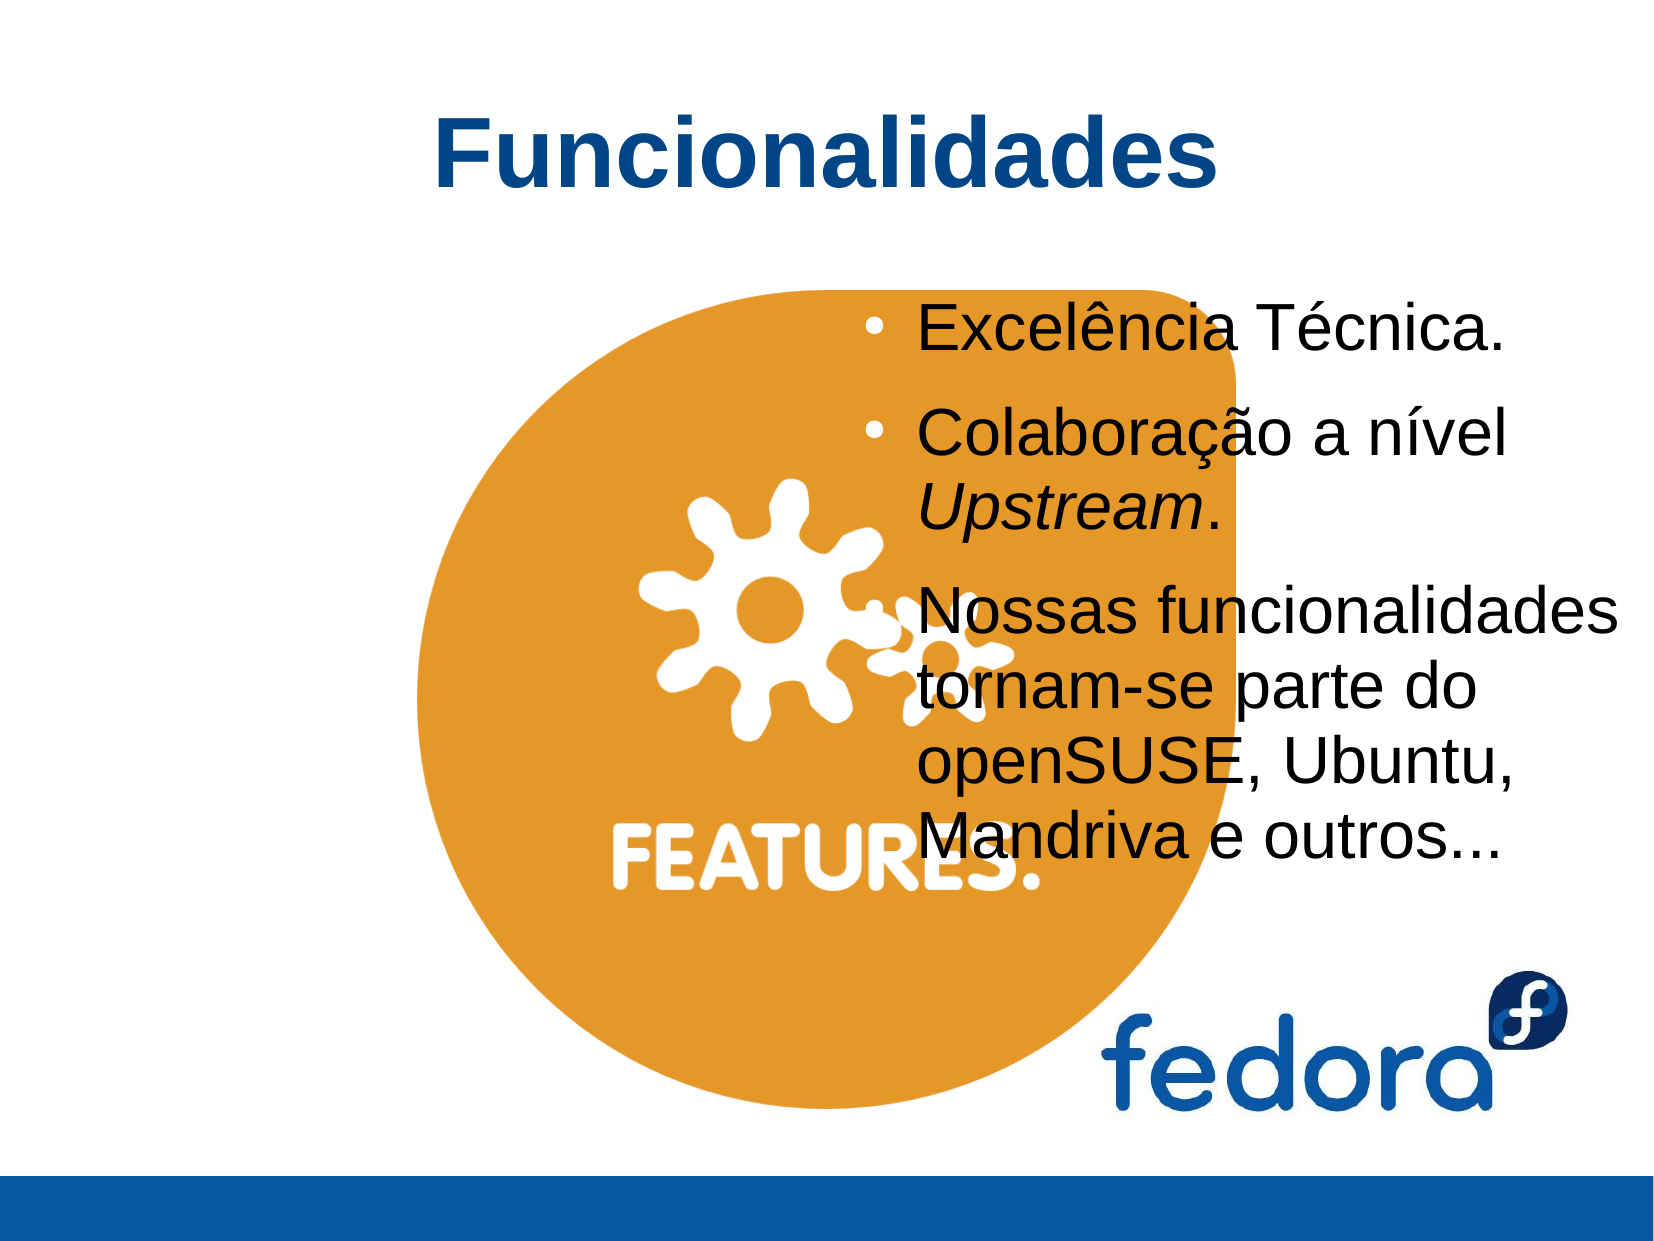

# Funcionalidades
Excelência Técnica.
Colaboração a nível Upstream.
Nossas funcionalidades tornam-se parte do openSUSE, Ubuntu, Mandriva e outros...